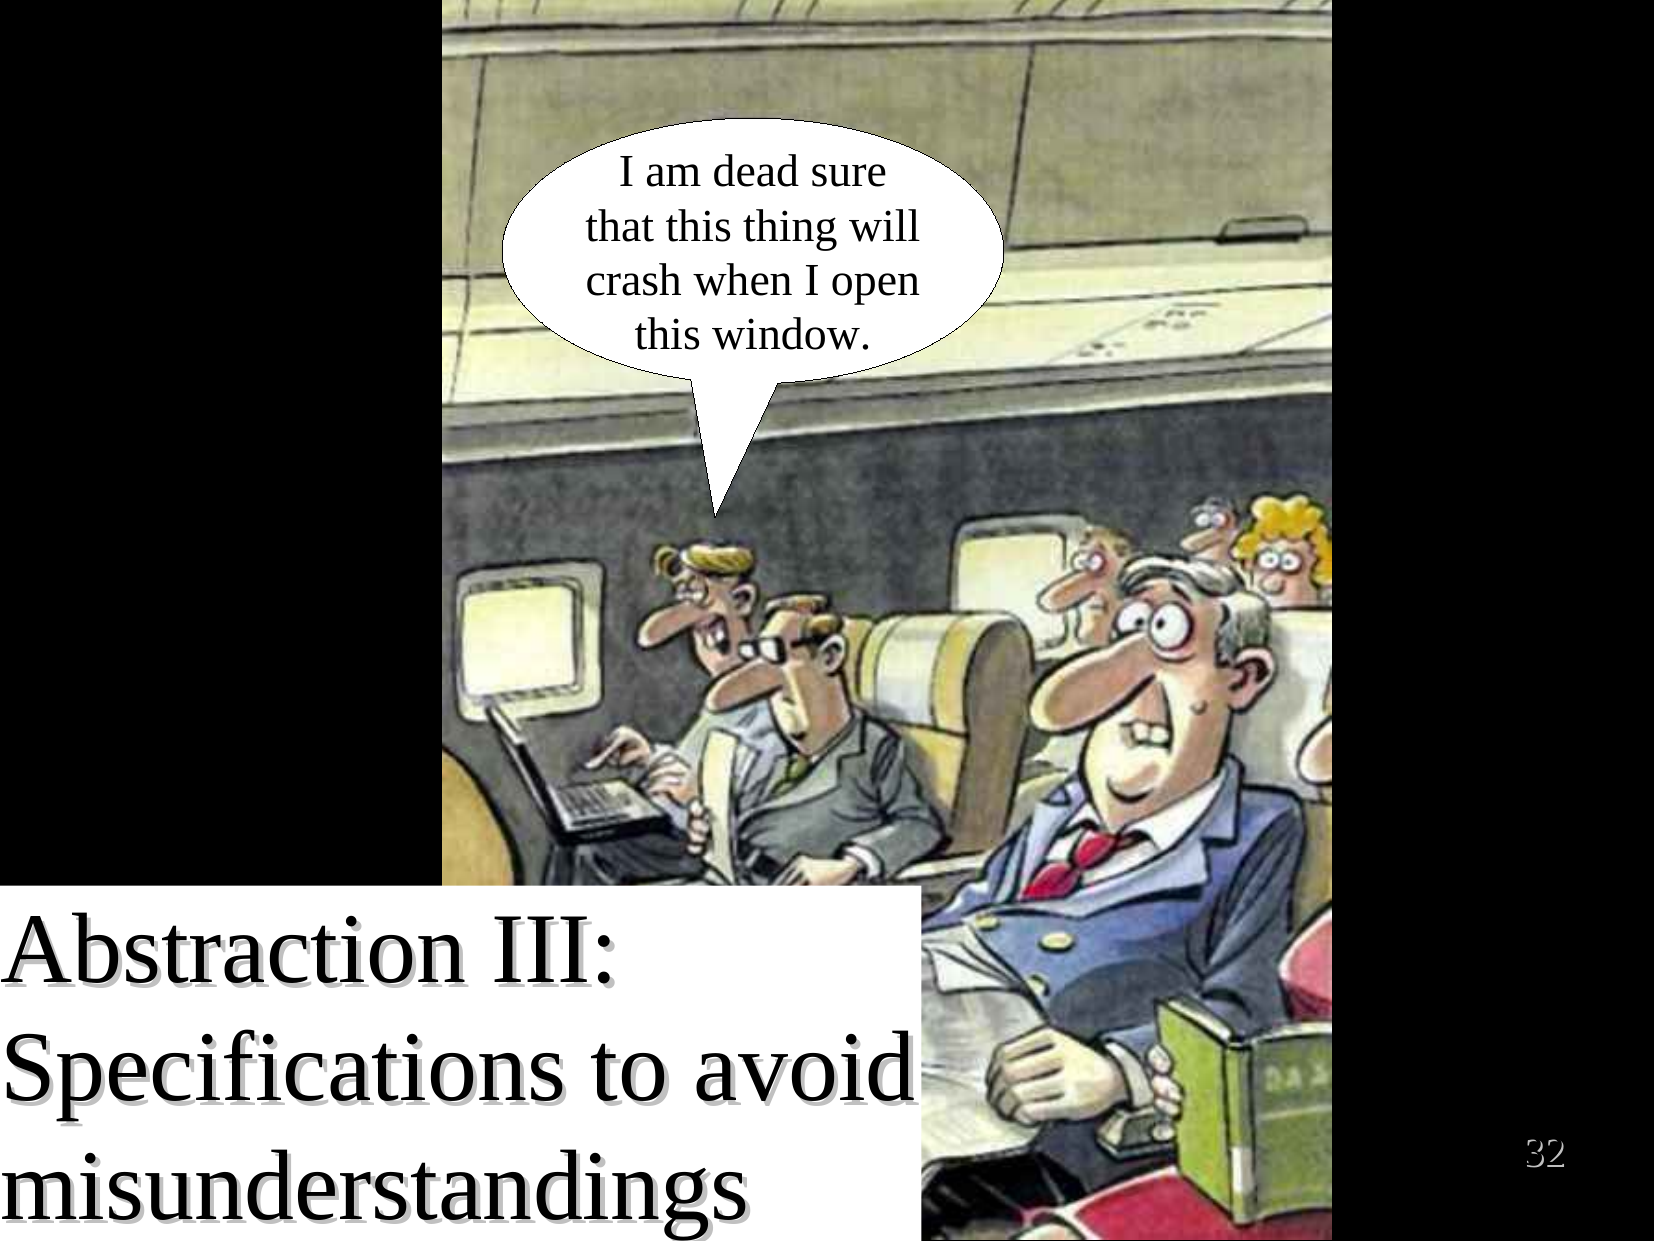

I am dead sure
that this thing will
crash when I open
this window.
Abstraction III:
Specifications to avoid misunderstandings